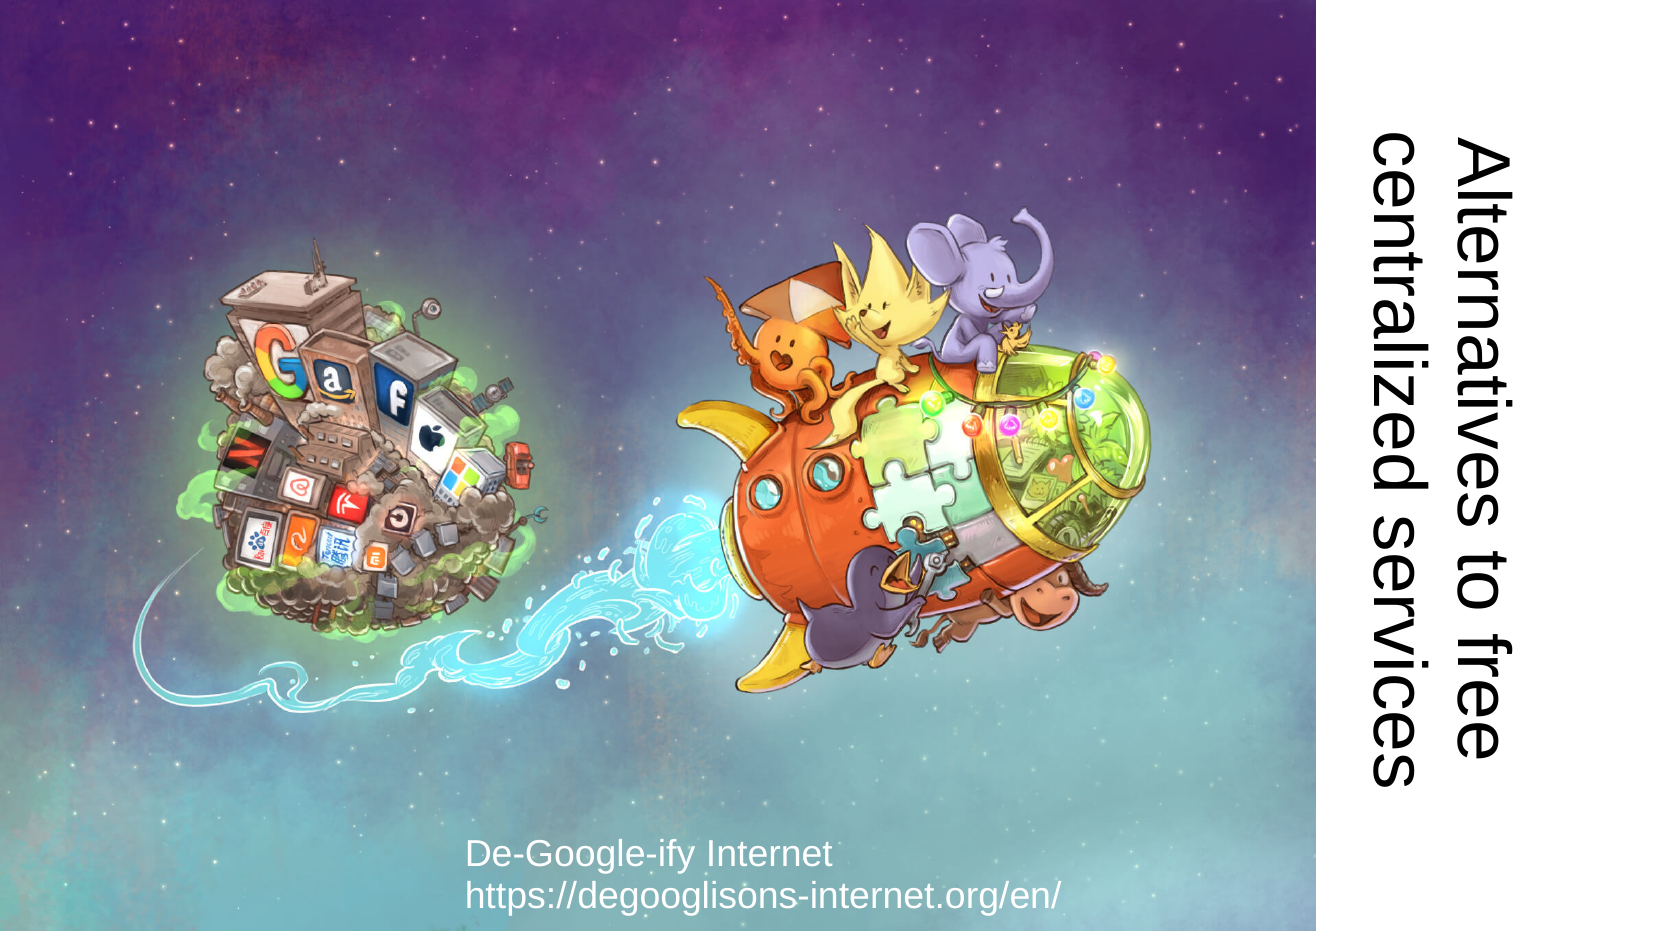

# Alternatives to free centralized services
De-Google-ify Internet
https://degooglisons-internet.org/en/